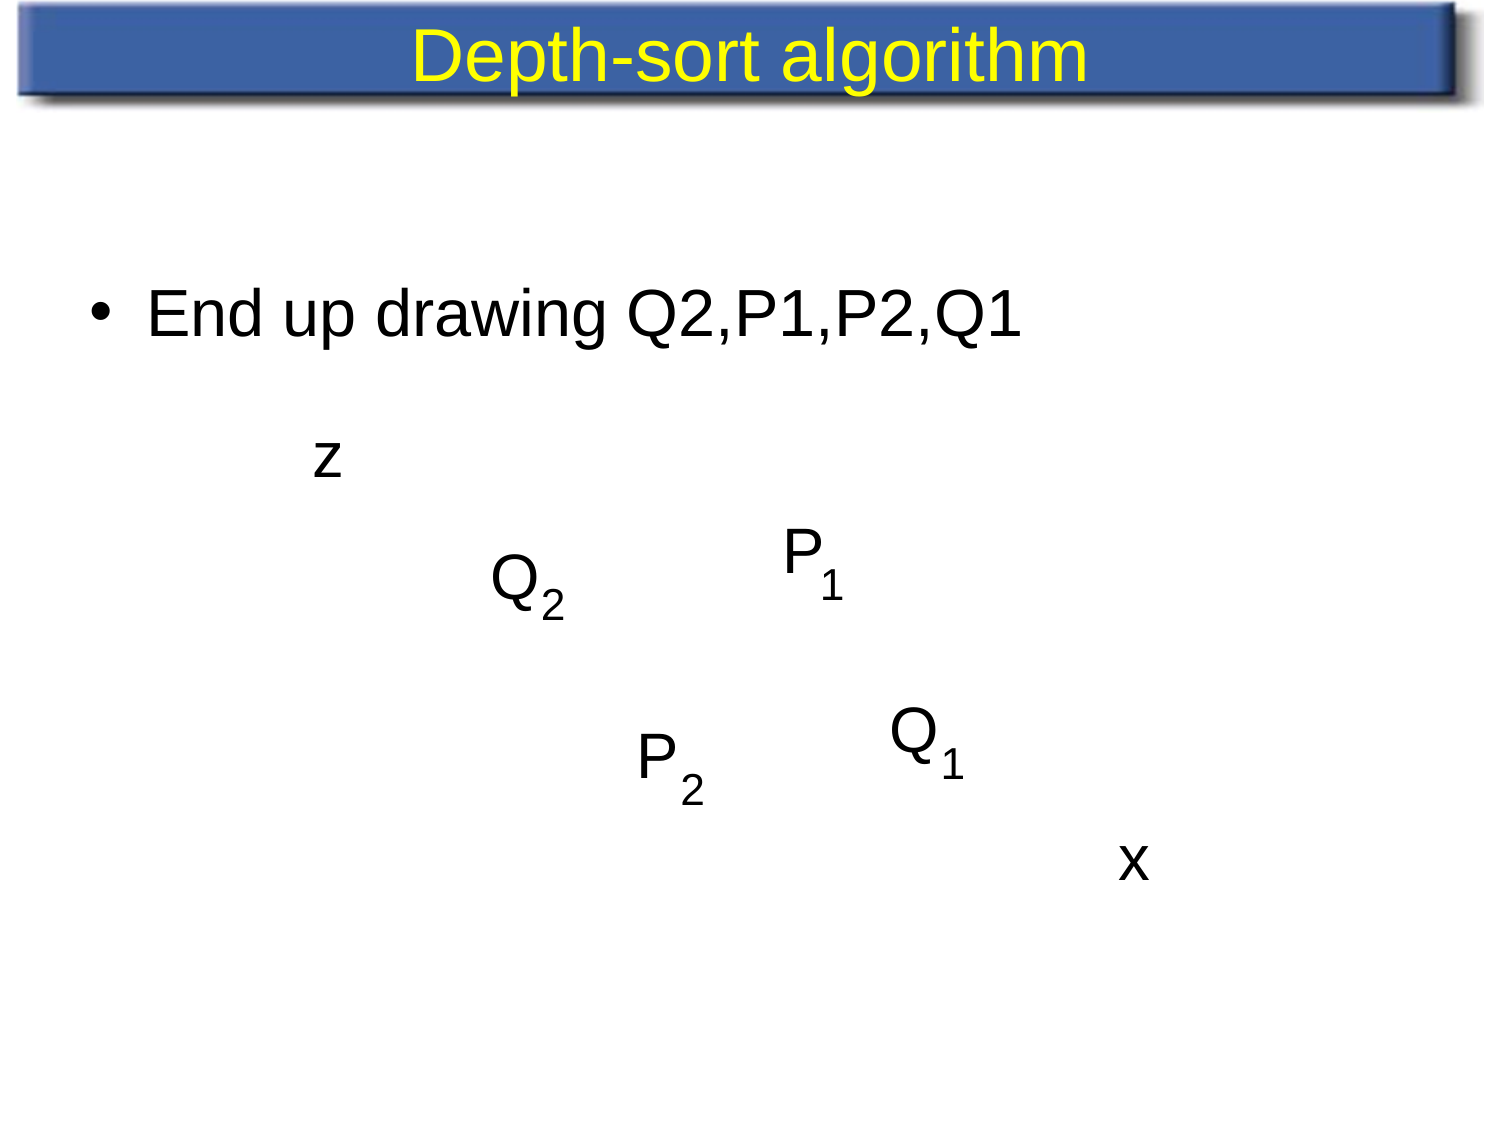

# Depth-sort algorithm
End up drawing Q2,P1,P2,Q1